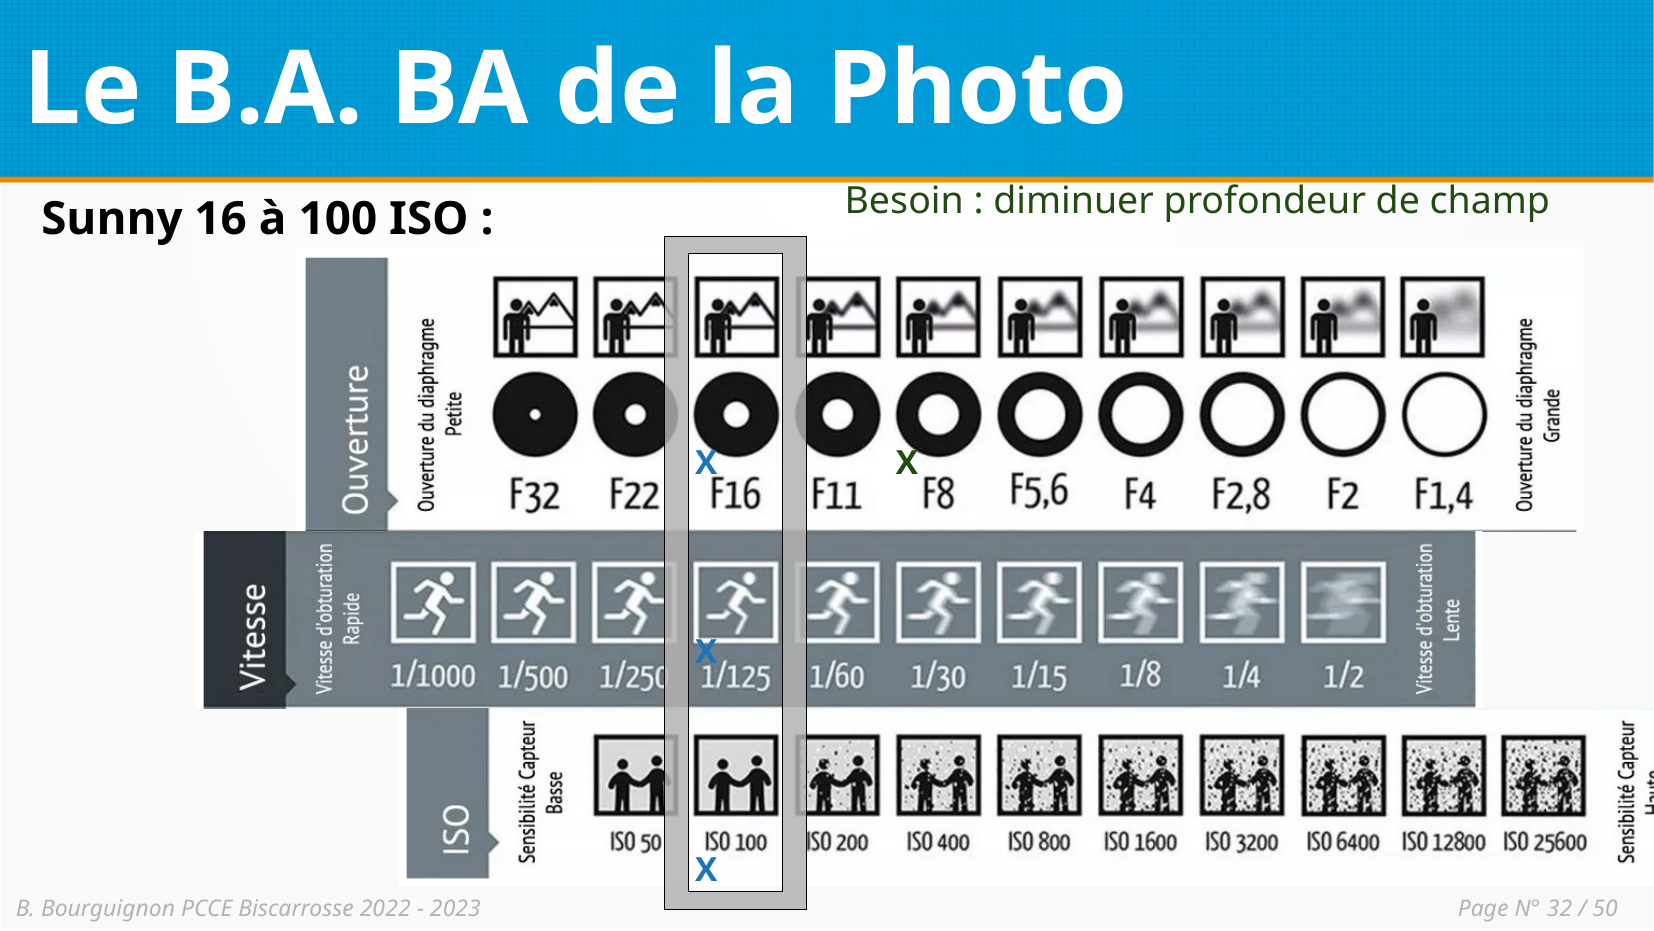

# Le B.A. BA de la Photo
Besoin : diminuer profondeur de champ
Sunny 16 à 100 ISO :
X
X
X
X